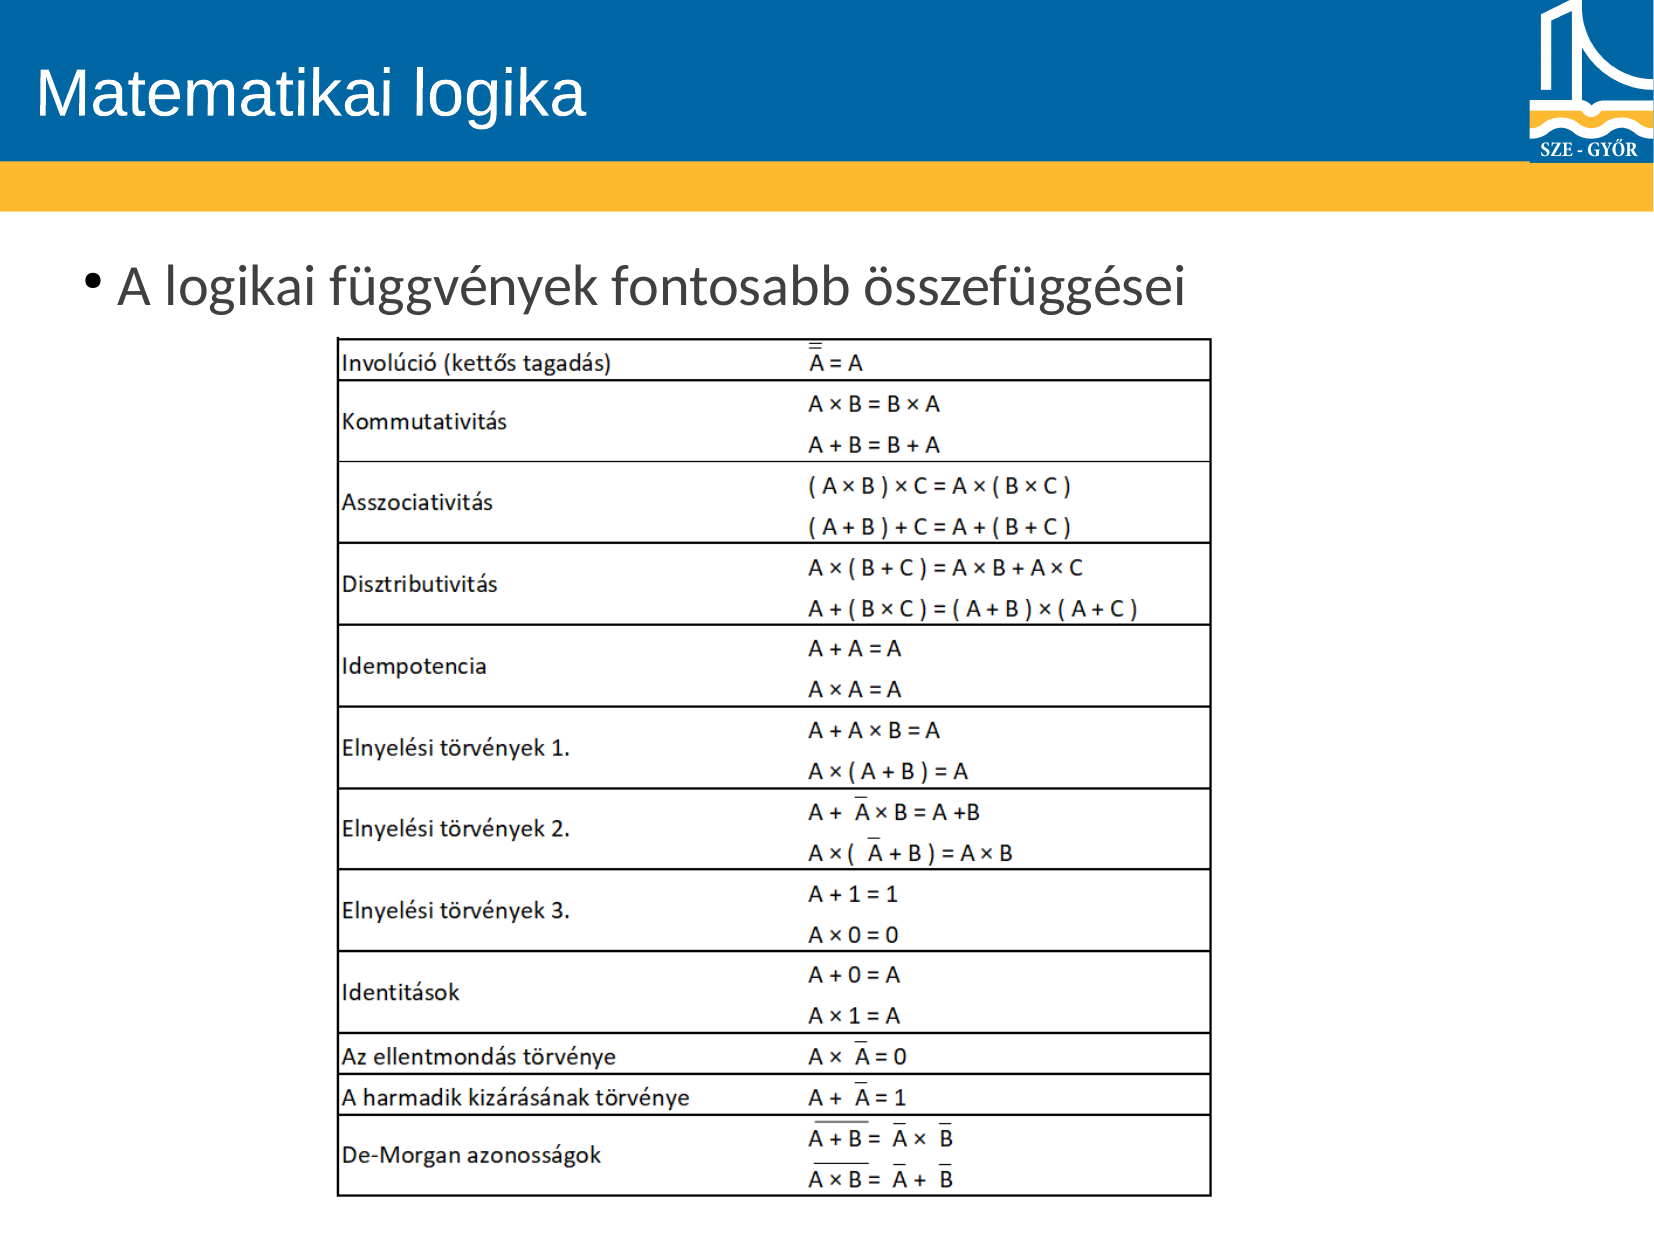

Matematikai logika
A logikai függvények fontosabb összefüggései